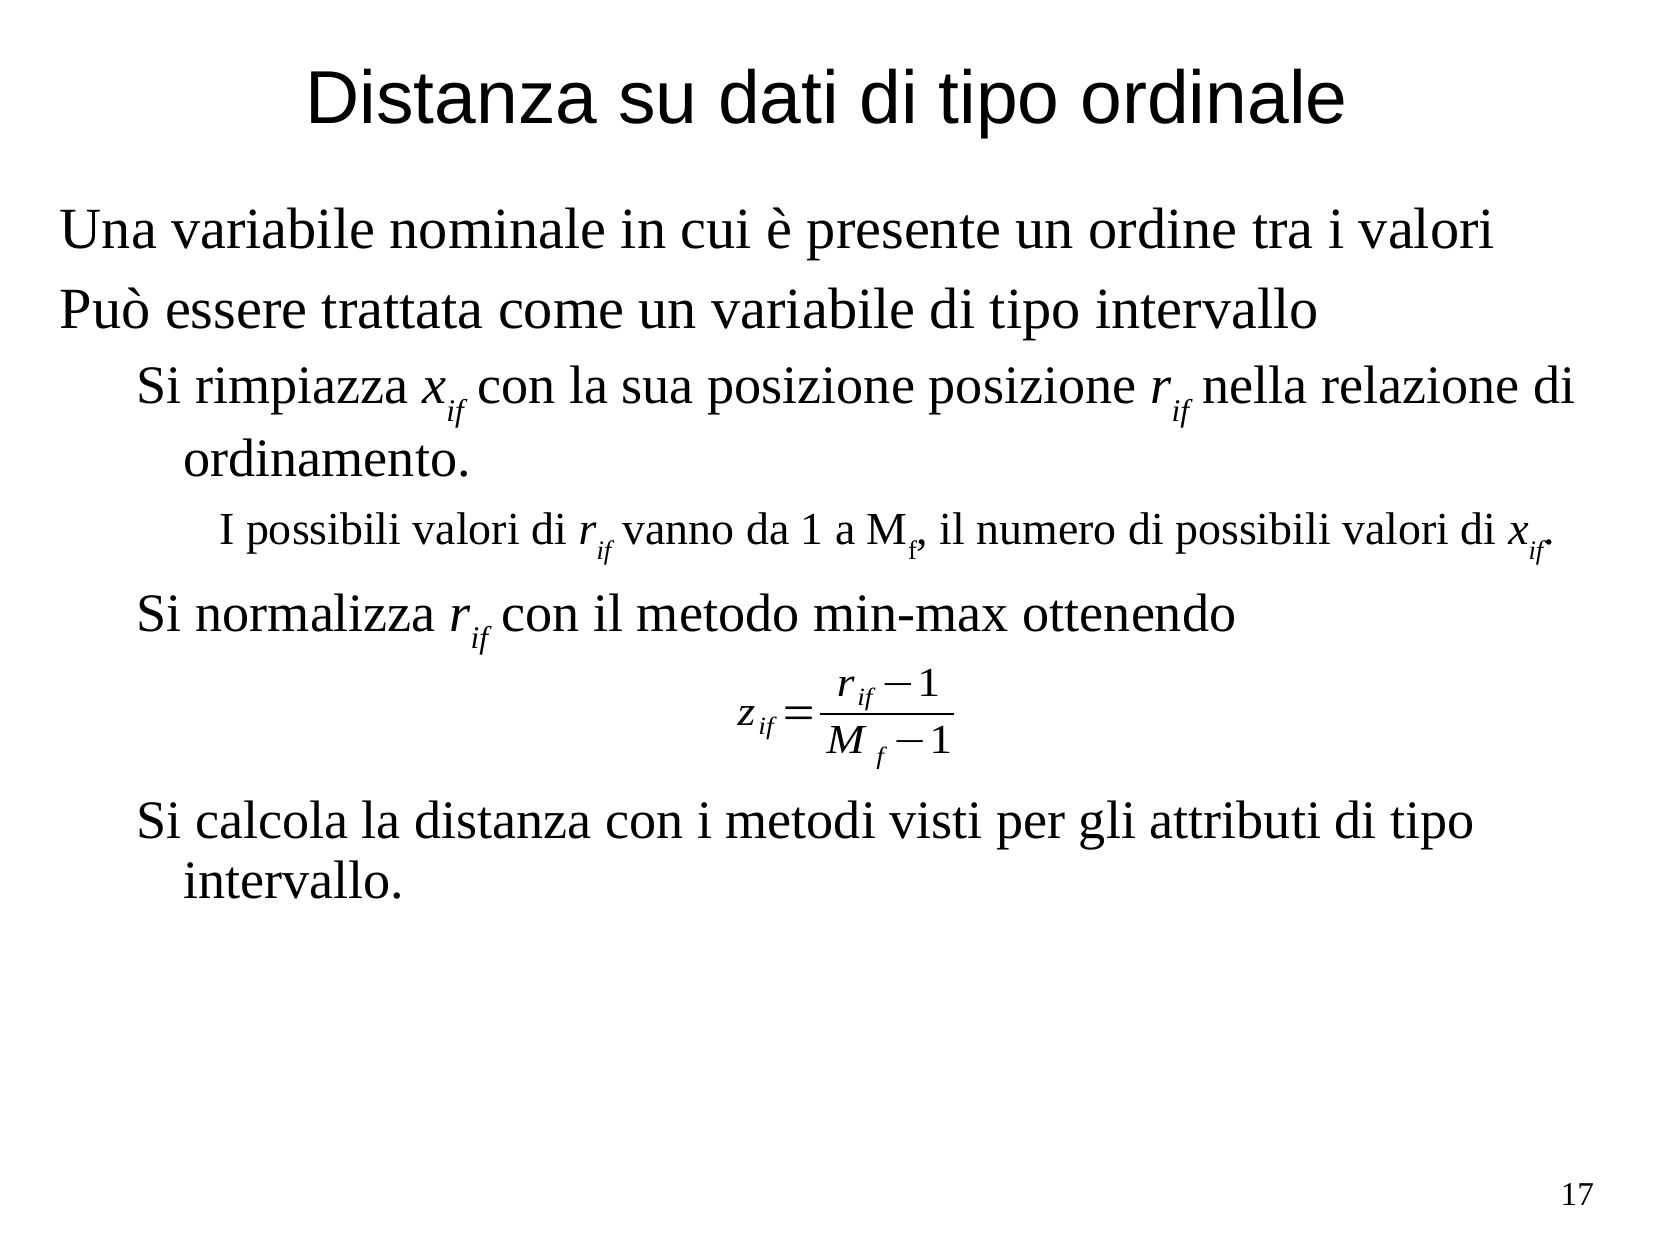

# Distanza su dati di tipo ordinale
Una variabile nominale in cui è presente un ordine tra i valori
Può essere trattata come un variabile di tipo intervallo
Si rimpiazza xif con la sua posizione posizione rif nella relazione di ordinamento.
I possibili valori di rif vanno da 1 a Mf, il numero di possibili valori di xif.
Si normalizza rif con il metodo min-max ottenendo
Si calcola la distanza con i metodi visti per gli attributi di tipo intervallo.